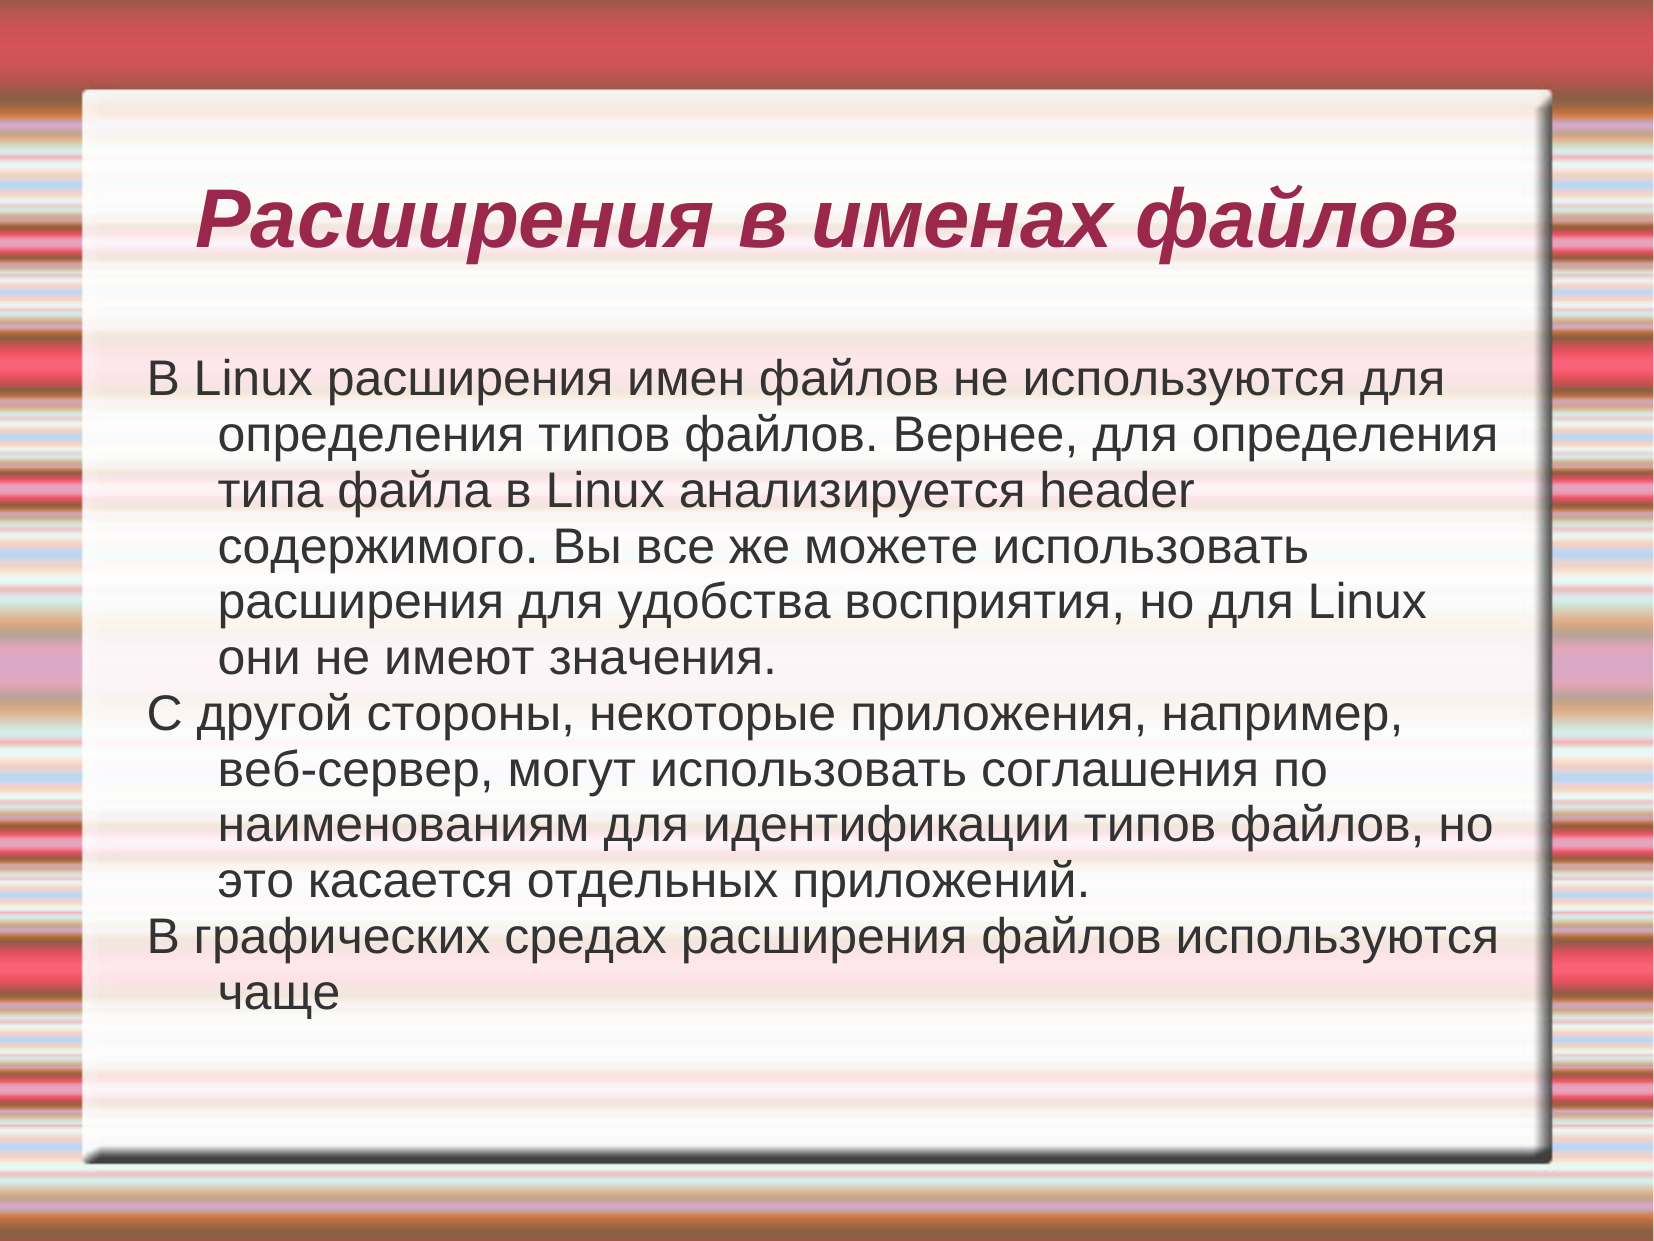

# Расширения в именах файлов
В Linux расширения имен файлов не используются для определения типов файлов. Вернее, для определения типа файла в Linux анализируется header содержимого. Вы все же можете использовать расширения для удобства восприятия, но для Linux они не имеют значения.
С другой стороны, некоторые приложения, например, веб-сервер, могут использовать соглашения по наименованиям для идентификации типов файлов, но это касается отдельных приложений.
В графических средах расширения файлов используются чаще